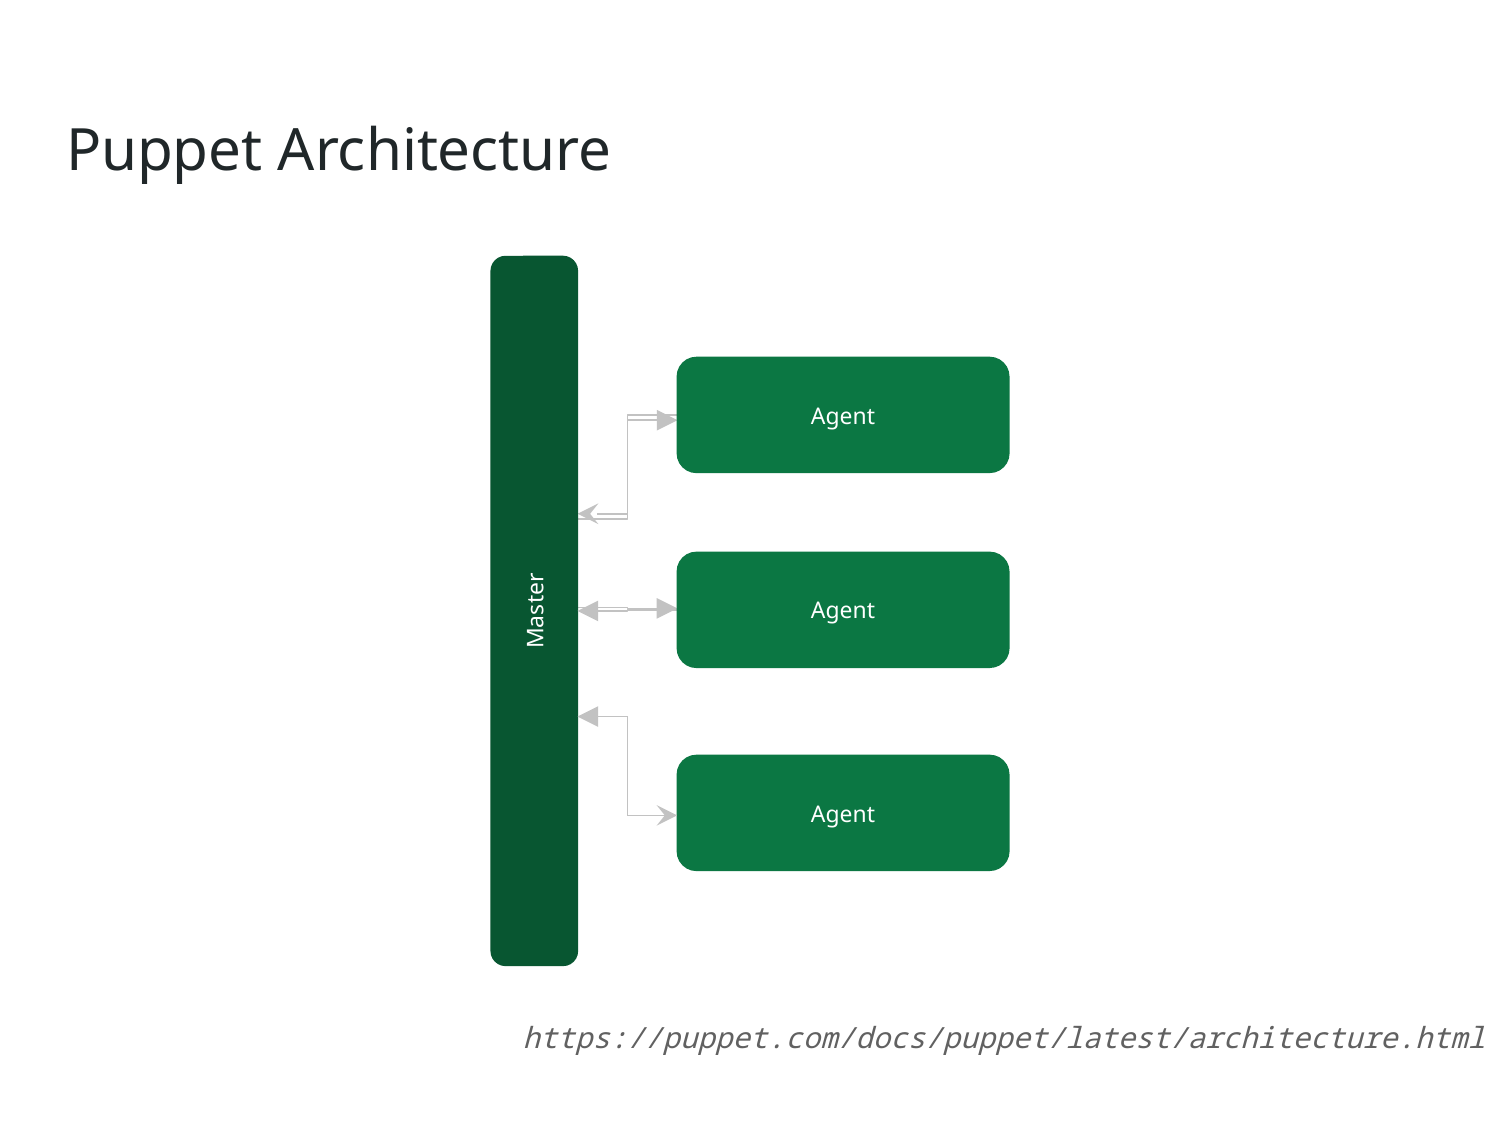

# Puppet Architecture
Agent
Agent
Master
Agent
https://puppet.com/docs/puppet/latest/architecture.html